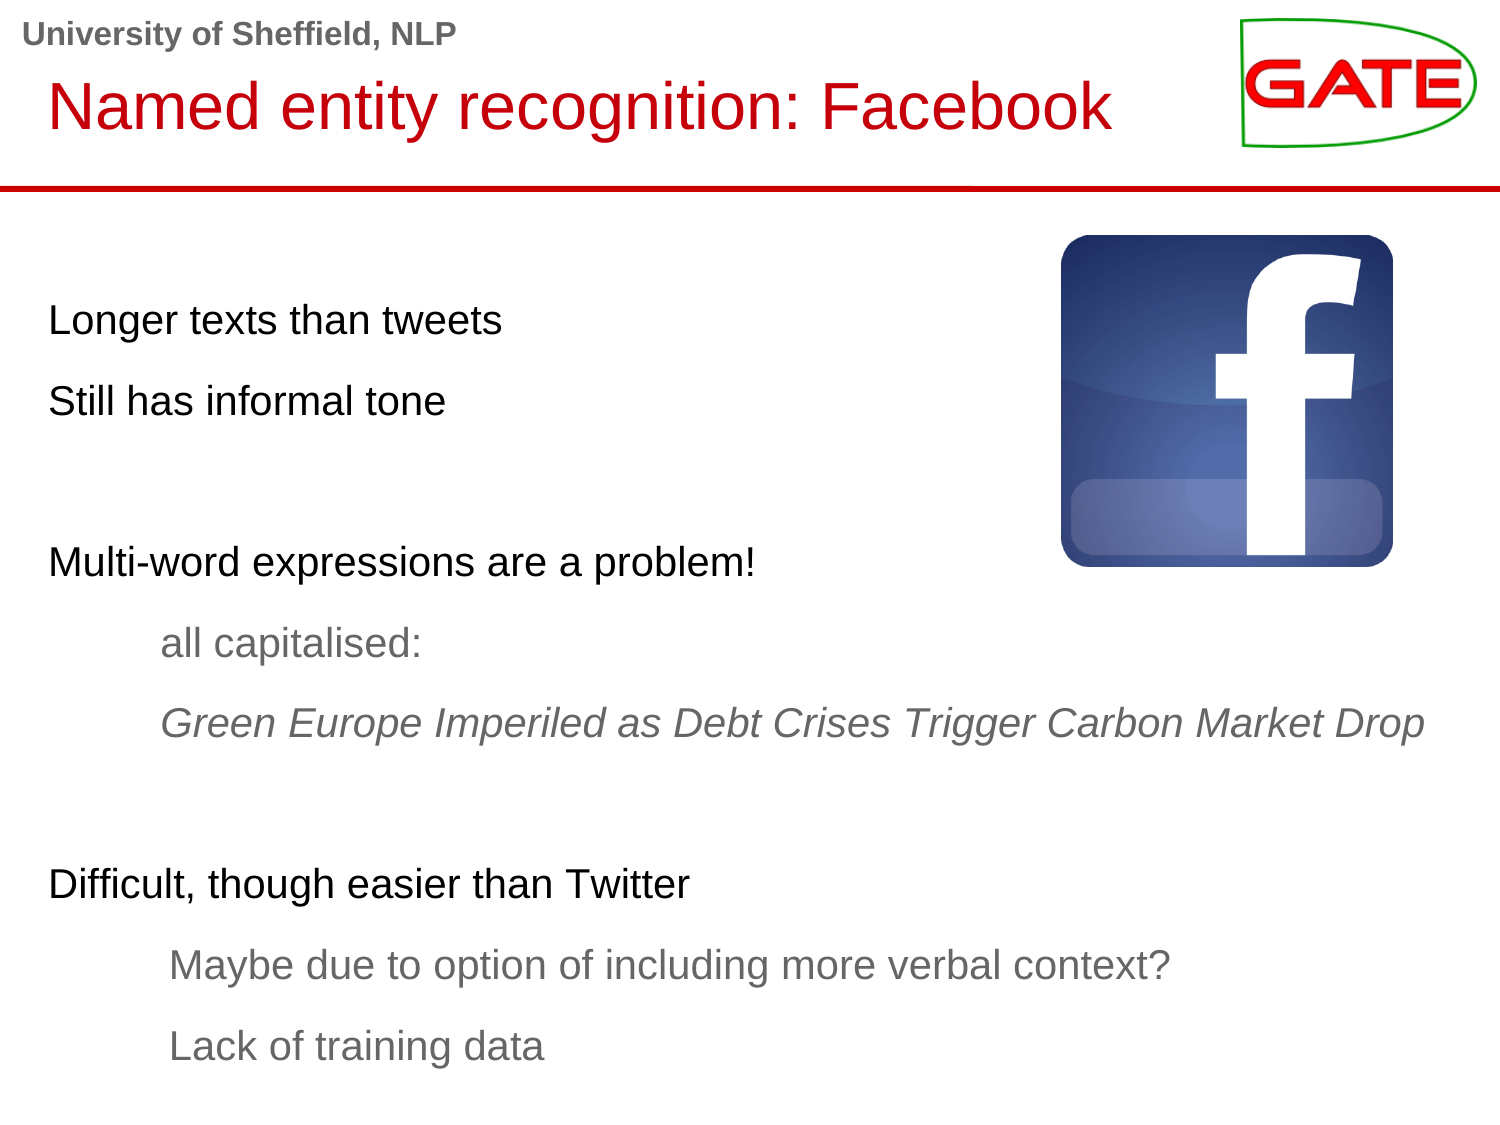

Named entity recognition: Facebook
Longer texts than tweets
Still has informal tone
Multi-word expressions are a problem!
	all capitalised:
	Green Europe Imperiled as Debt Crises Trigger Carbon Market Drop
Difficult, though easier than Twitter
	Maybe due to option of including more verbal context?
	Lack of training data